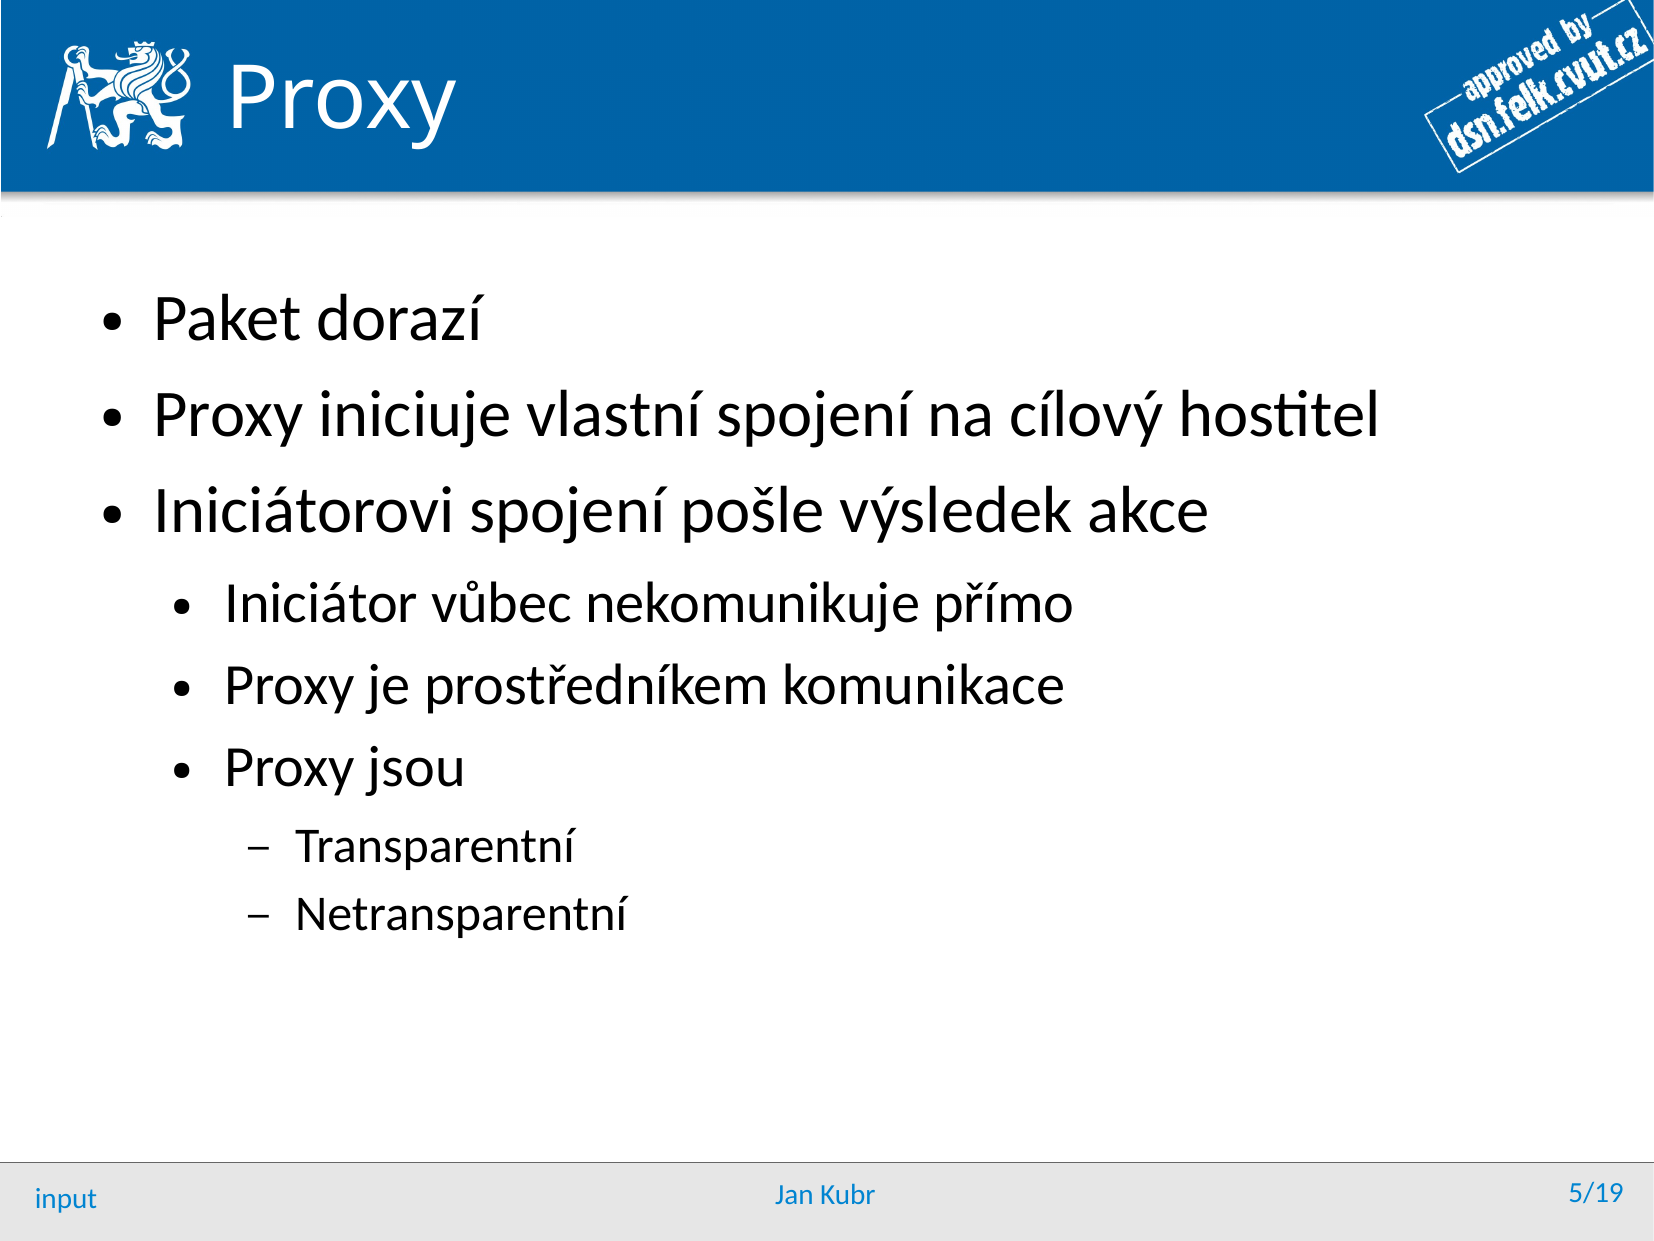

# Proxy
Paket dorazí
Proxy iniciuje vlastní spojení na cílový hostitel
Iniciátorovi spojení pošle výsledek akce
Iniciátor vůbec nekomunikuje přímo
Proxy je prostředníkem komunikace
Proxy jsou
Transparentní
Netransparentní
5
Jan Kubr
02/2006